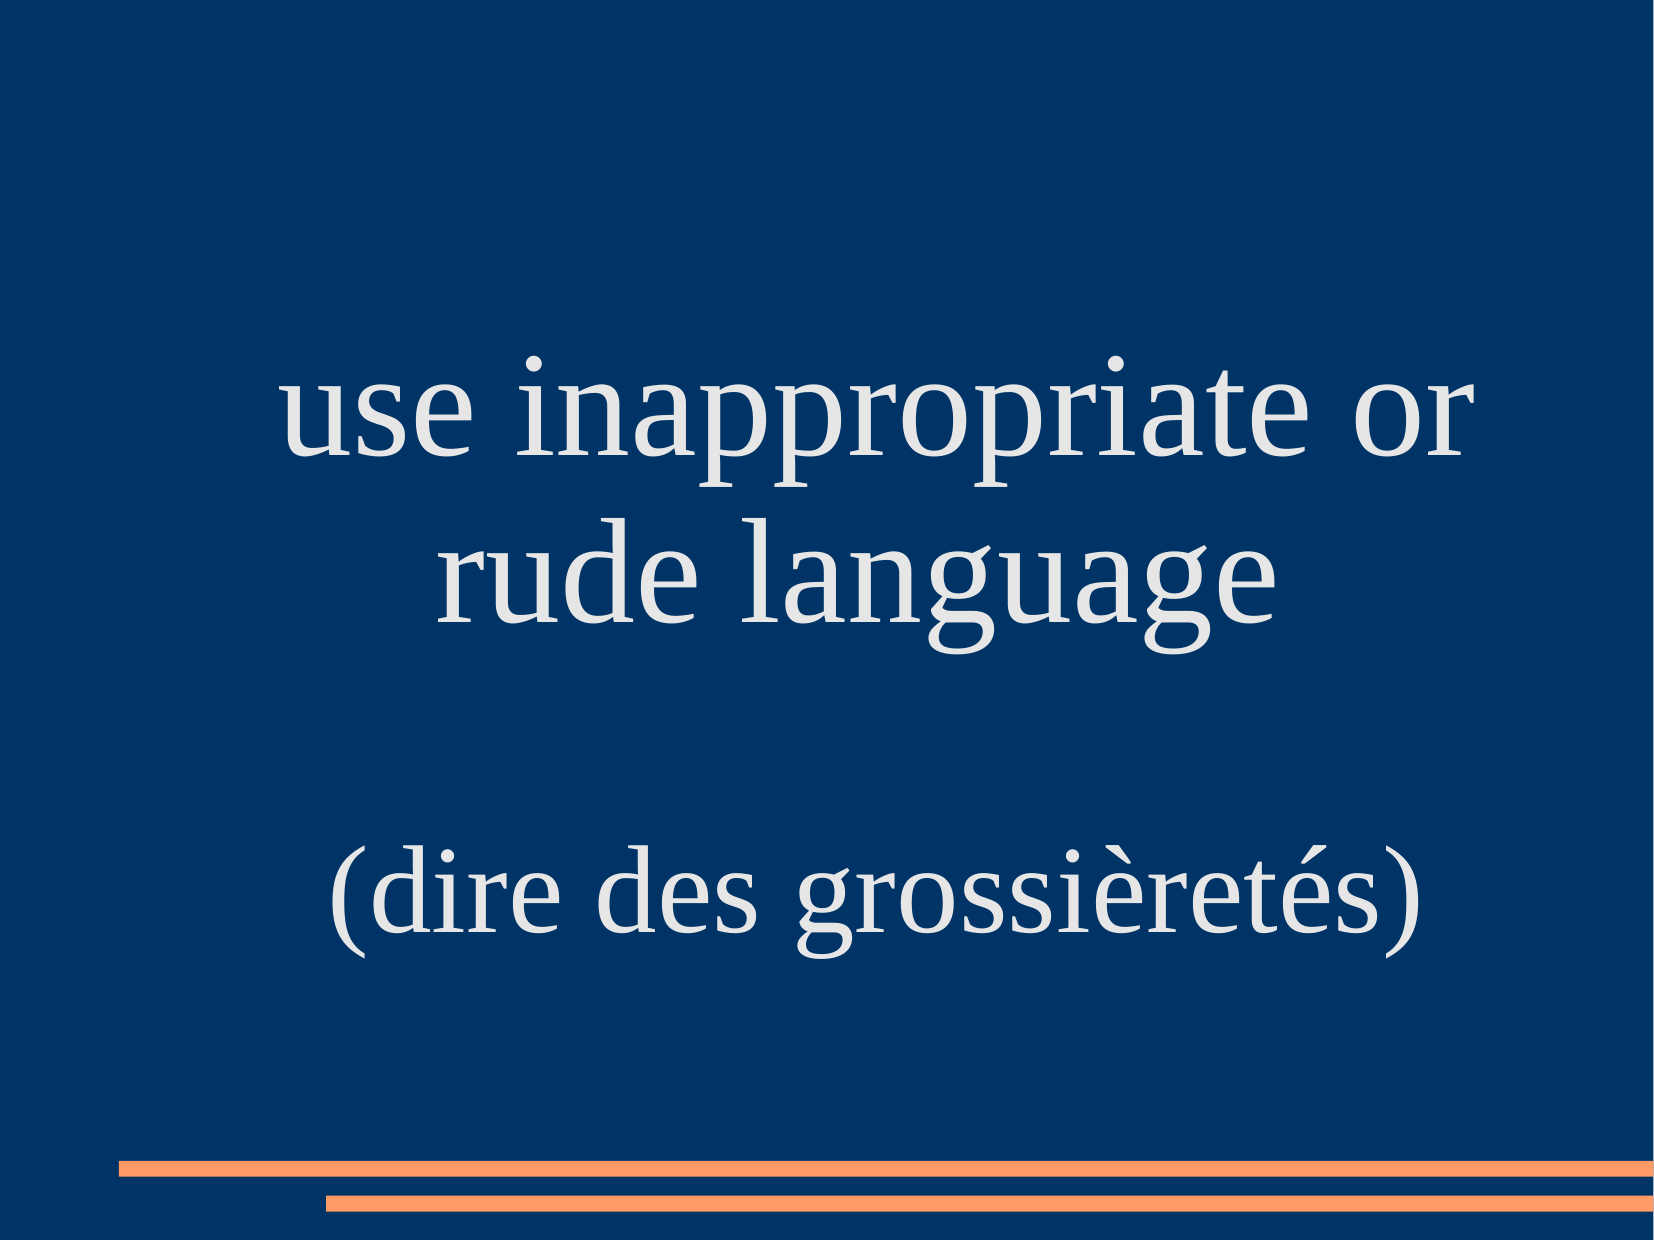

#
use inappropriate or rude language
(dire des grossièretés)